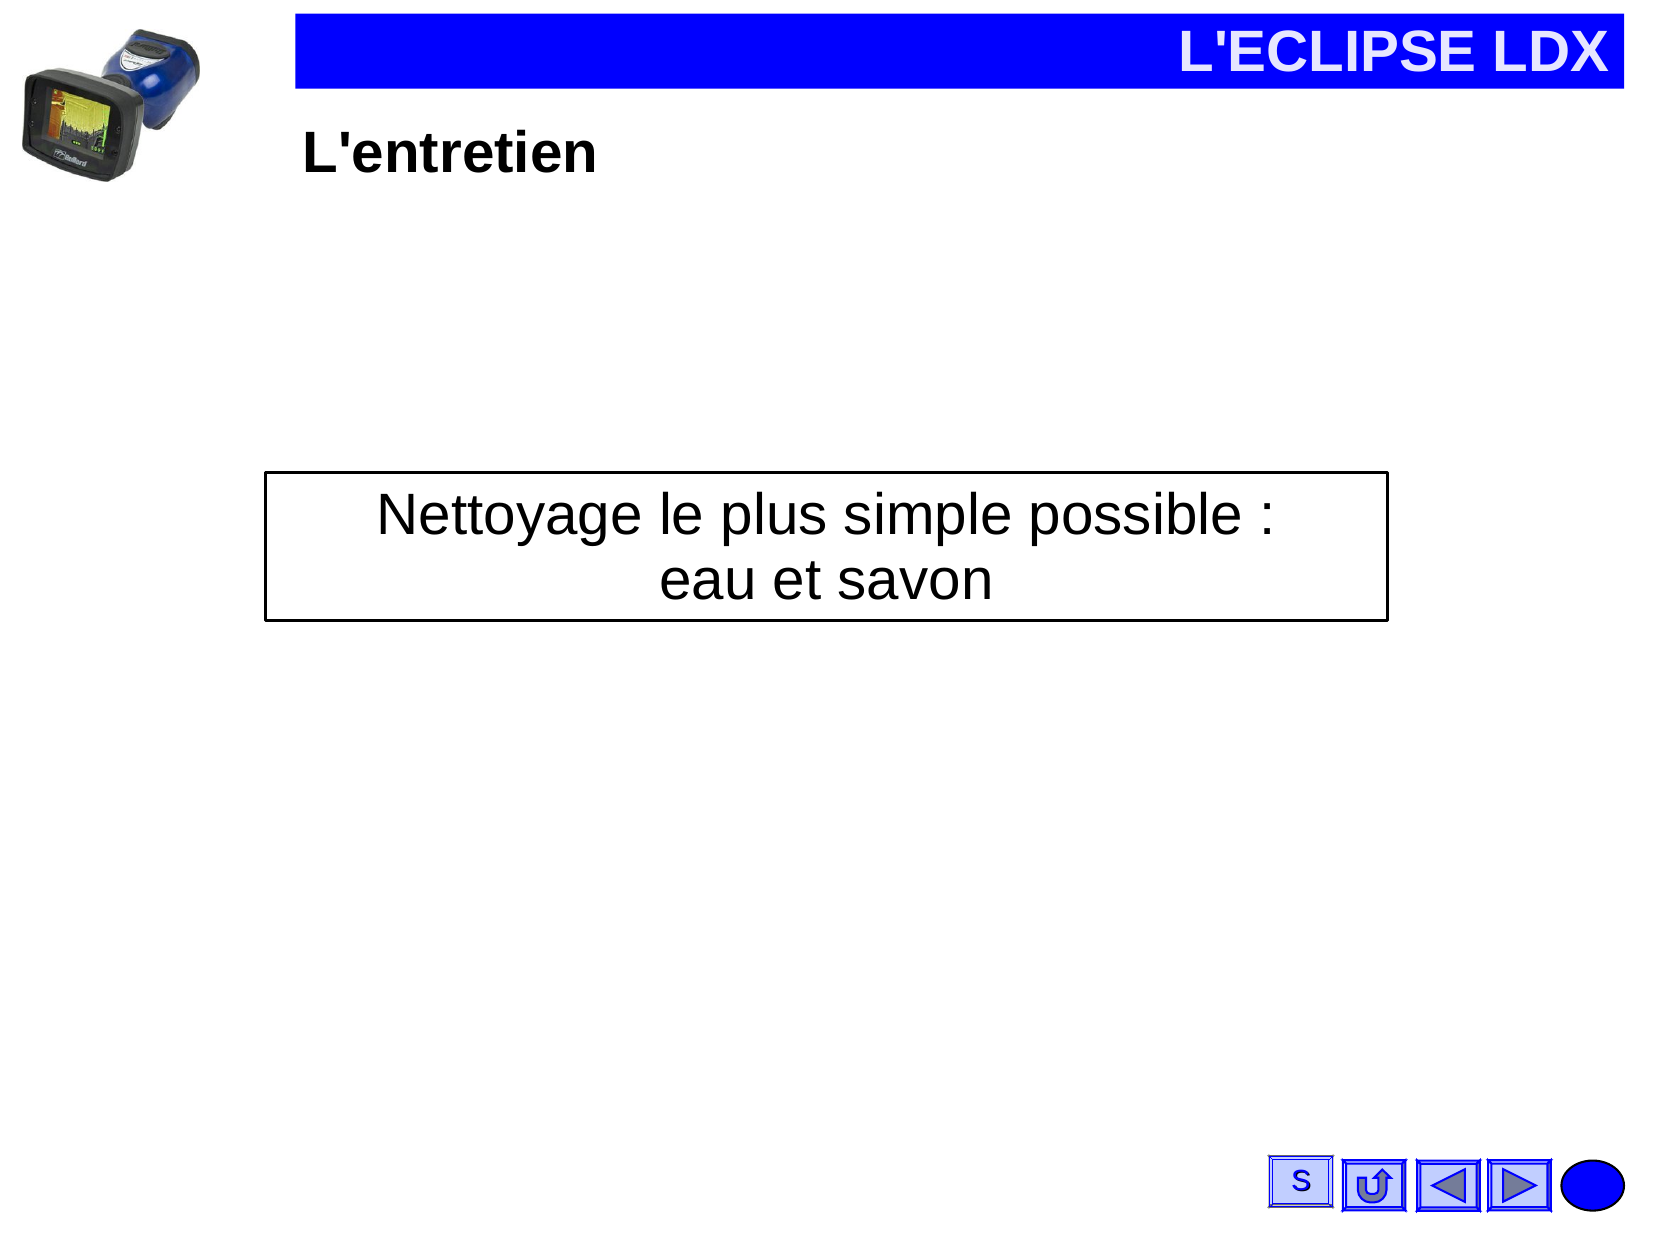

L'ECLIPSE LDX
L'entretien
Nettoyage le plus simple possible :
eau et savon